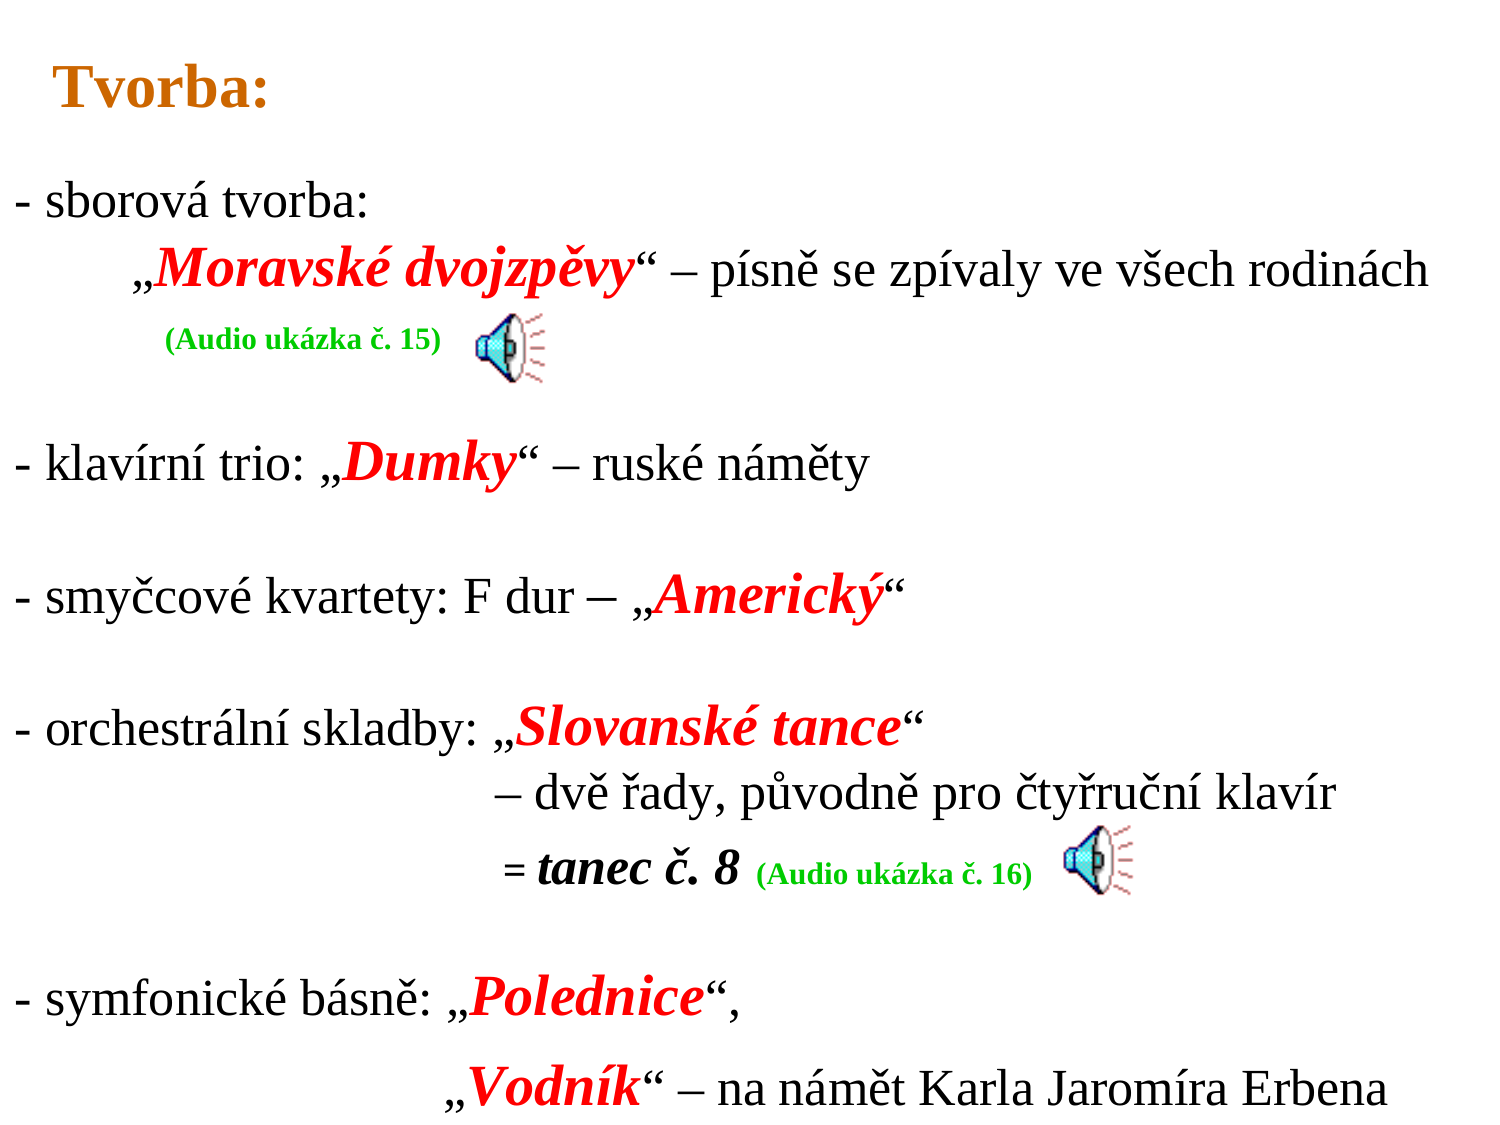

Tvorba:
- sborová tvorba:
 „Moravské dvojzpěvy“ – písně se zpívaly ve všech rodinách 	(Audio ukázka č. 15)
- klavírní trio: „Dumky“ – ruské náměty
- smyčcové kvartety: F dur – „Americký“
- orchestrální skladby: „Slovanské tance“
 – dvě řady, původně pro čtyřruční klavír
 = tanec č. 8 (Audio ukázka č. 16)
- symfonické básně: „Polednice“,
 „Vodník“ – na námět Karla Jaromíra Erbena